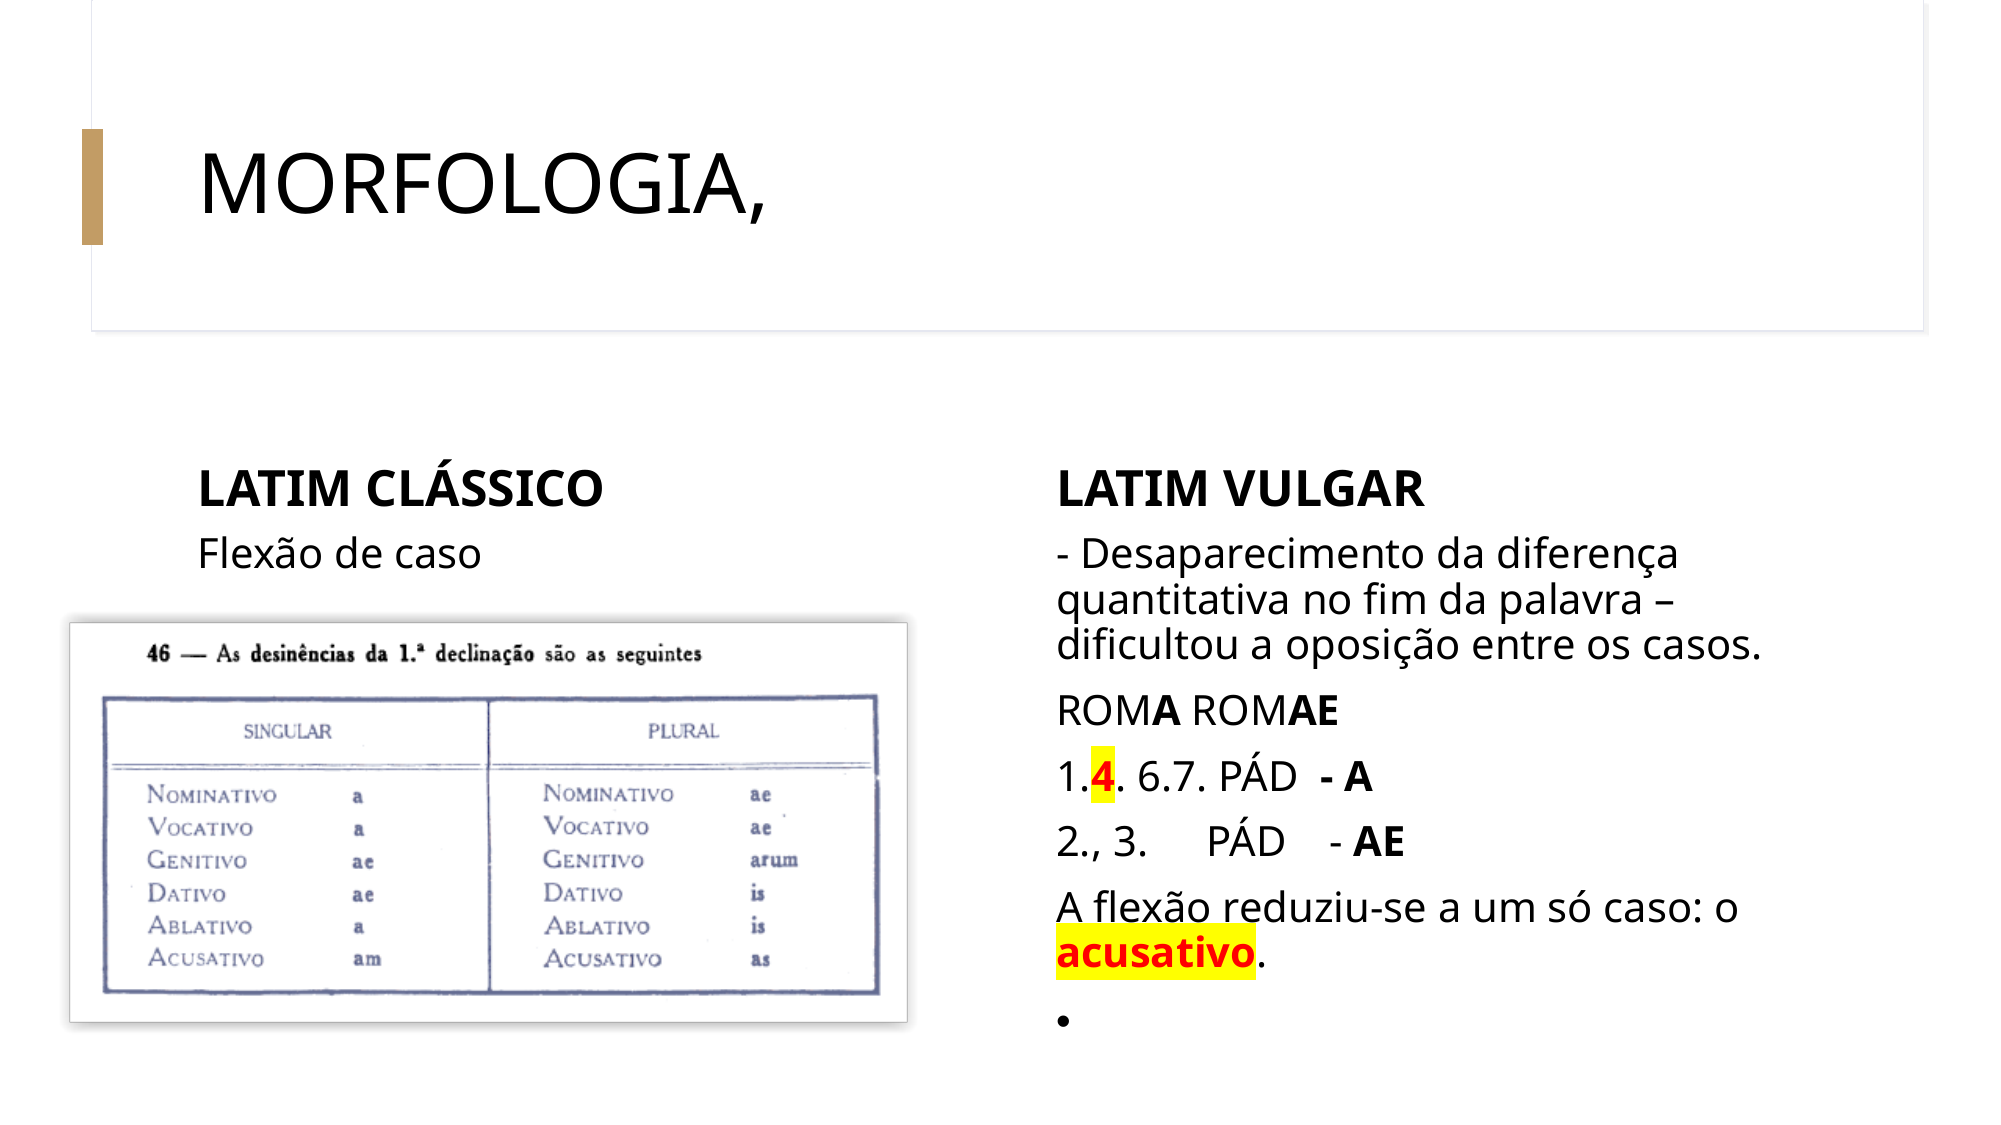

# MORFOLOGIA,
LATIM CLÁSSICO
LATIM VULGAR
Flexão de caso
- Desaparecimento da diferença quantitativa no fim da palavra – dificultou a oposição entre os casos.
ROMA ROMAE
1.4. 6.7. PÁD - A
2., 3. 	PÁD - AE
A flexão reduziu-se a um só caso: o acusativo.